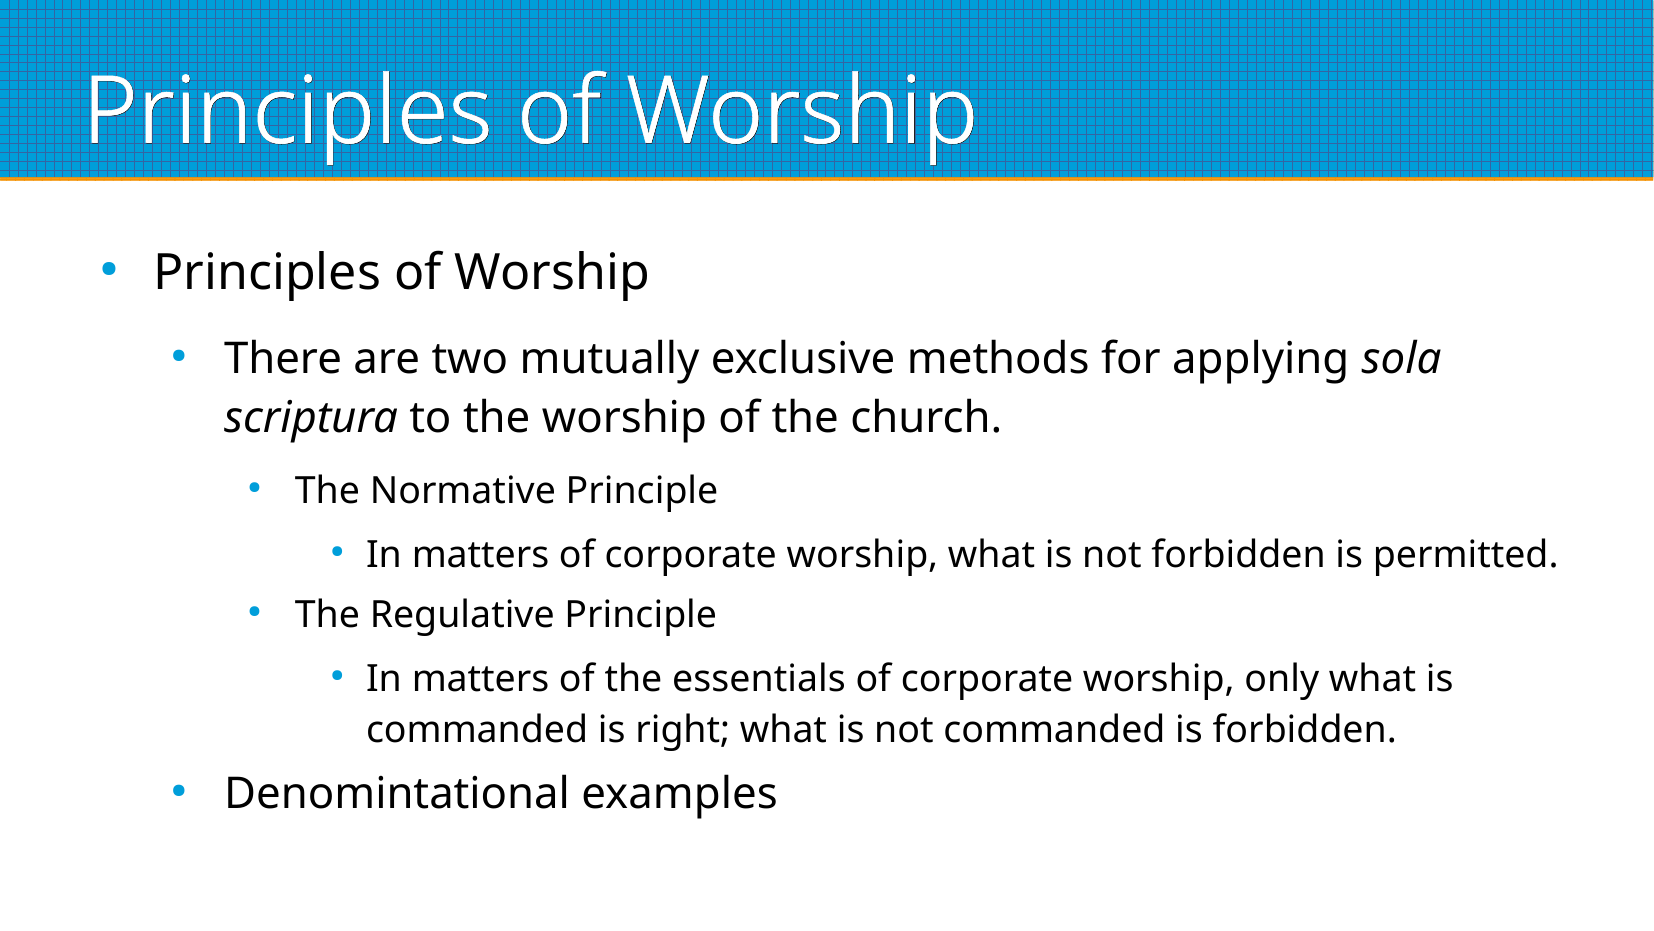

# Principles of Worship
Principles of Worship
There are two mutually exclusive methods for applying sola scriptura to the worship of the church.
The Normative Principle
In matters of corporate worship, what is not forbidden is permitted.
The Regulative Principle
In matters of the essentials of corporate worship, only what is commanded is right; what is not commanded is forbidden.
Denomintational examples